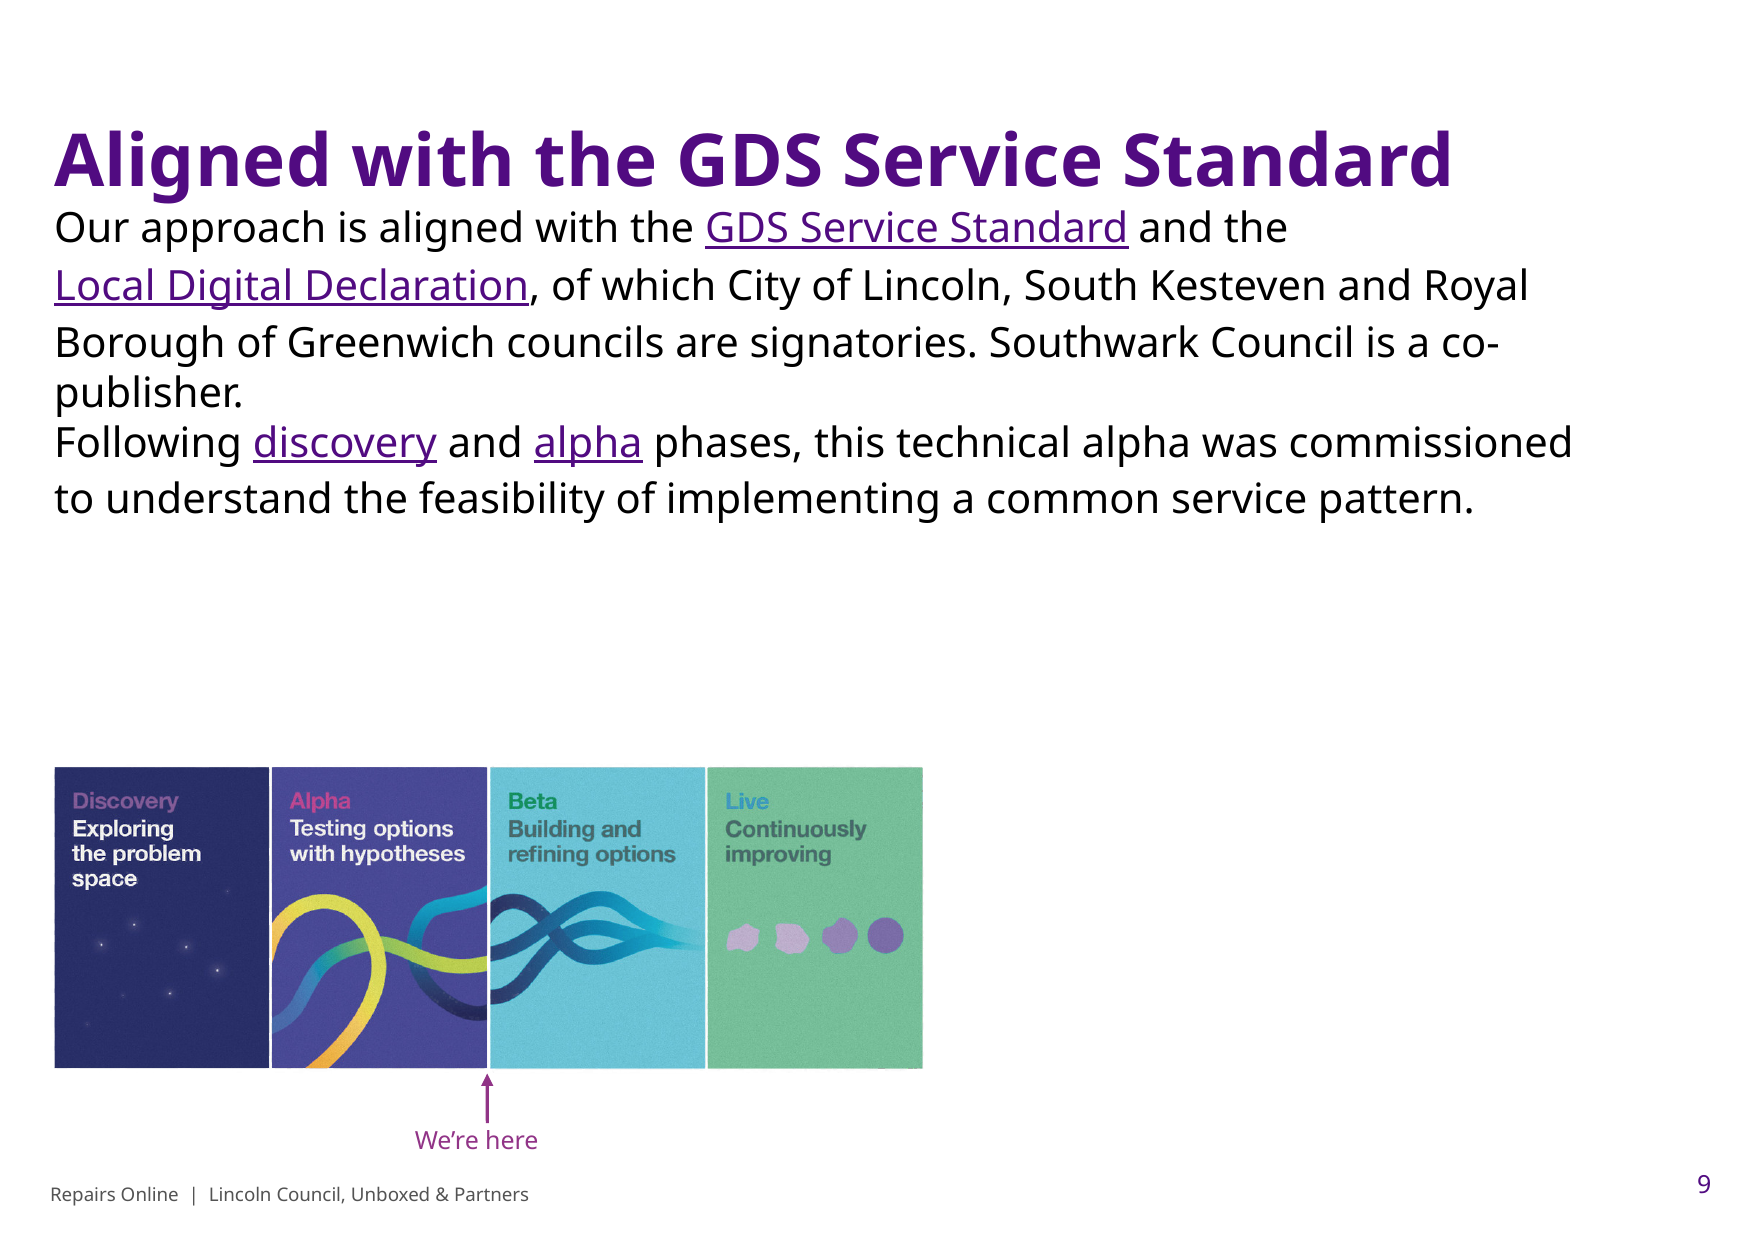

# Aligned with the GDS Service Standard Our approach is aligned with the GDS Service Standard and the Local Digital Declaration, of which City of Lincoln, South Kesteven and Royal Borough of Greenwich councils are signatories. Southwark Council is a co-publisher. Following discovery and alpha phases, this technical alpha was commissioned to understand the feasibility of implementing a common service pattern.
We’re here